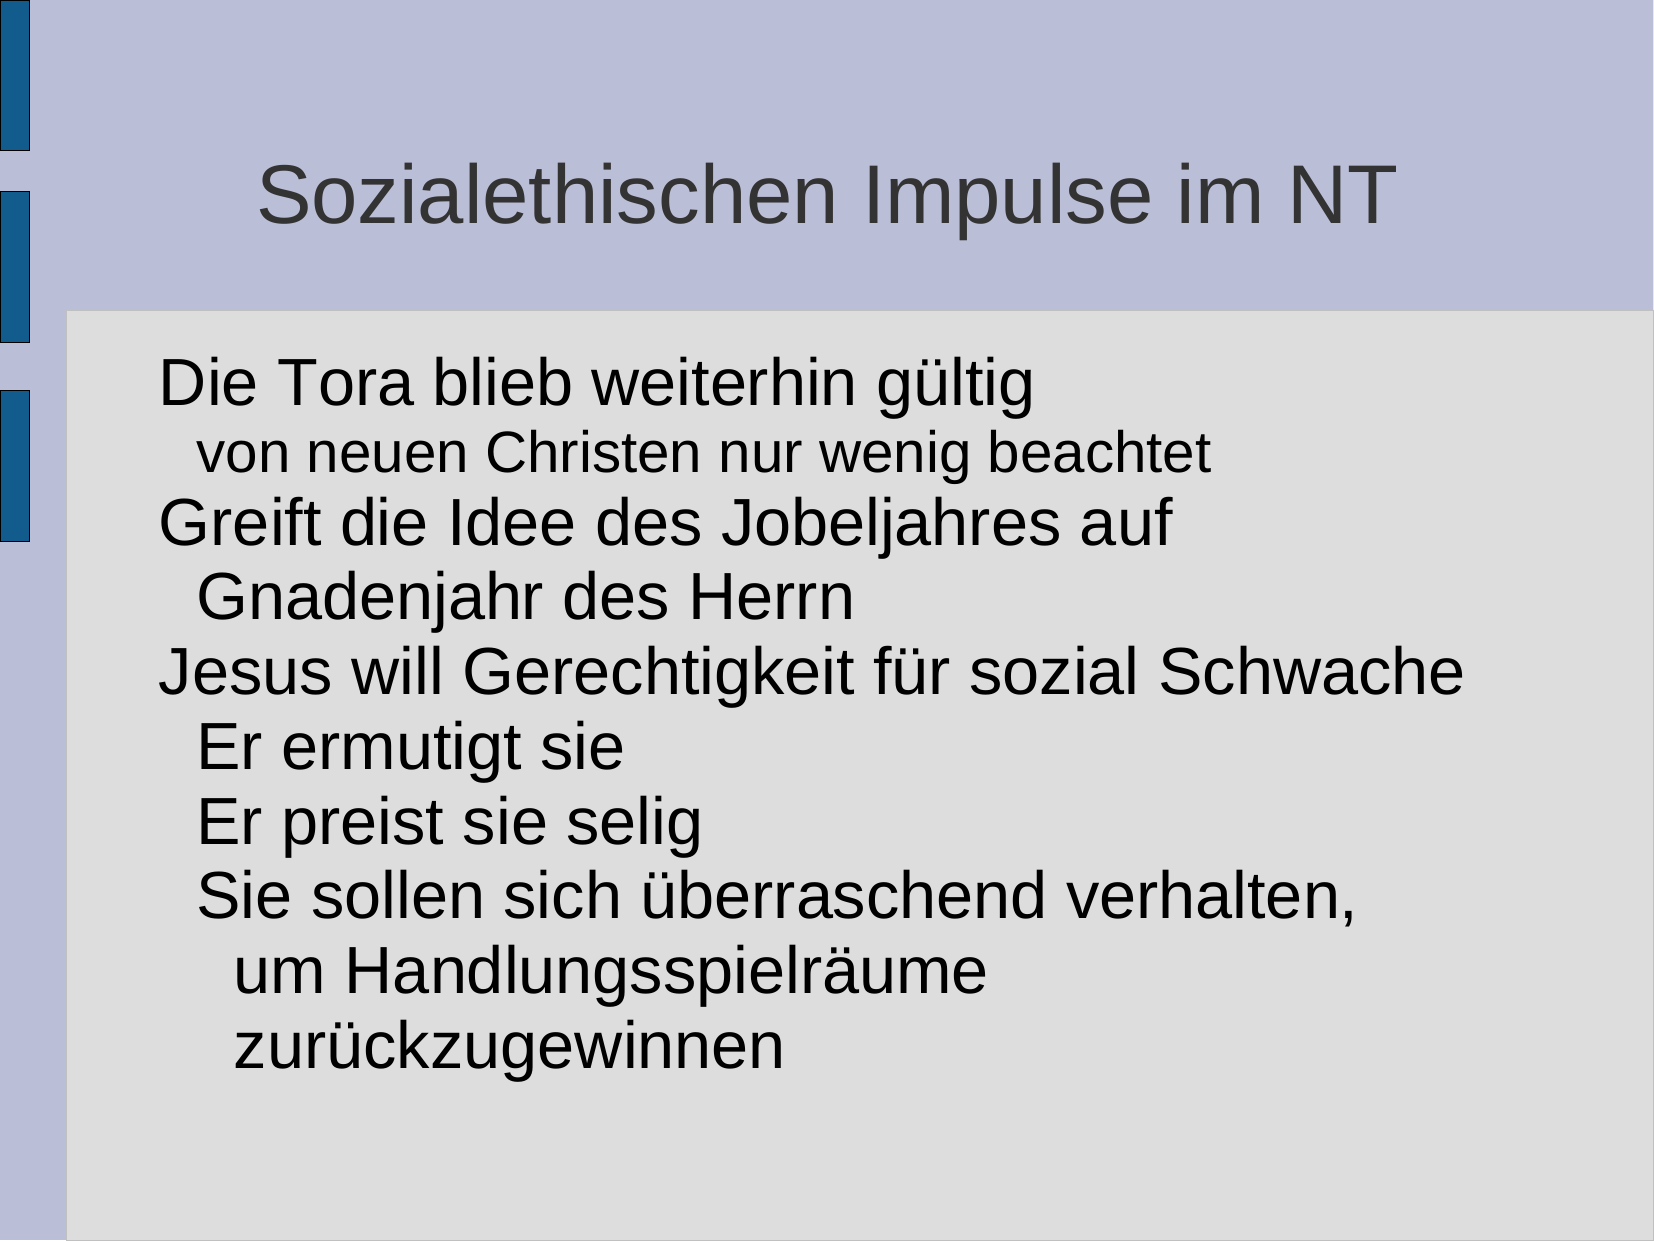

# Sozialethischen Impulse im NT
Die Tora blieb weiterhin gültig
von neuen Christen nur wenig beachtet
Greift die Idee des Jobeljahres auf
Gnadenjahr des Herrn
Jesus will Gerechtigkeit für sozial Schwache
Er ermutigt sie
Er preist sie selig
Sie sollen sich überraschend verhalten,
um Handlungsspielräume zurückzugewinnen